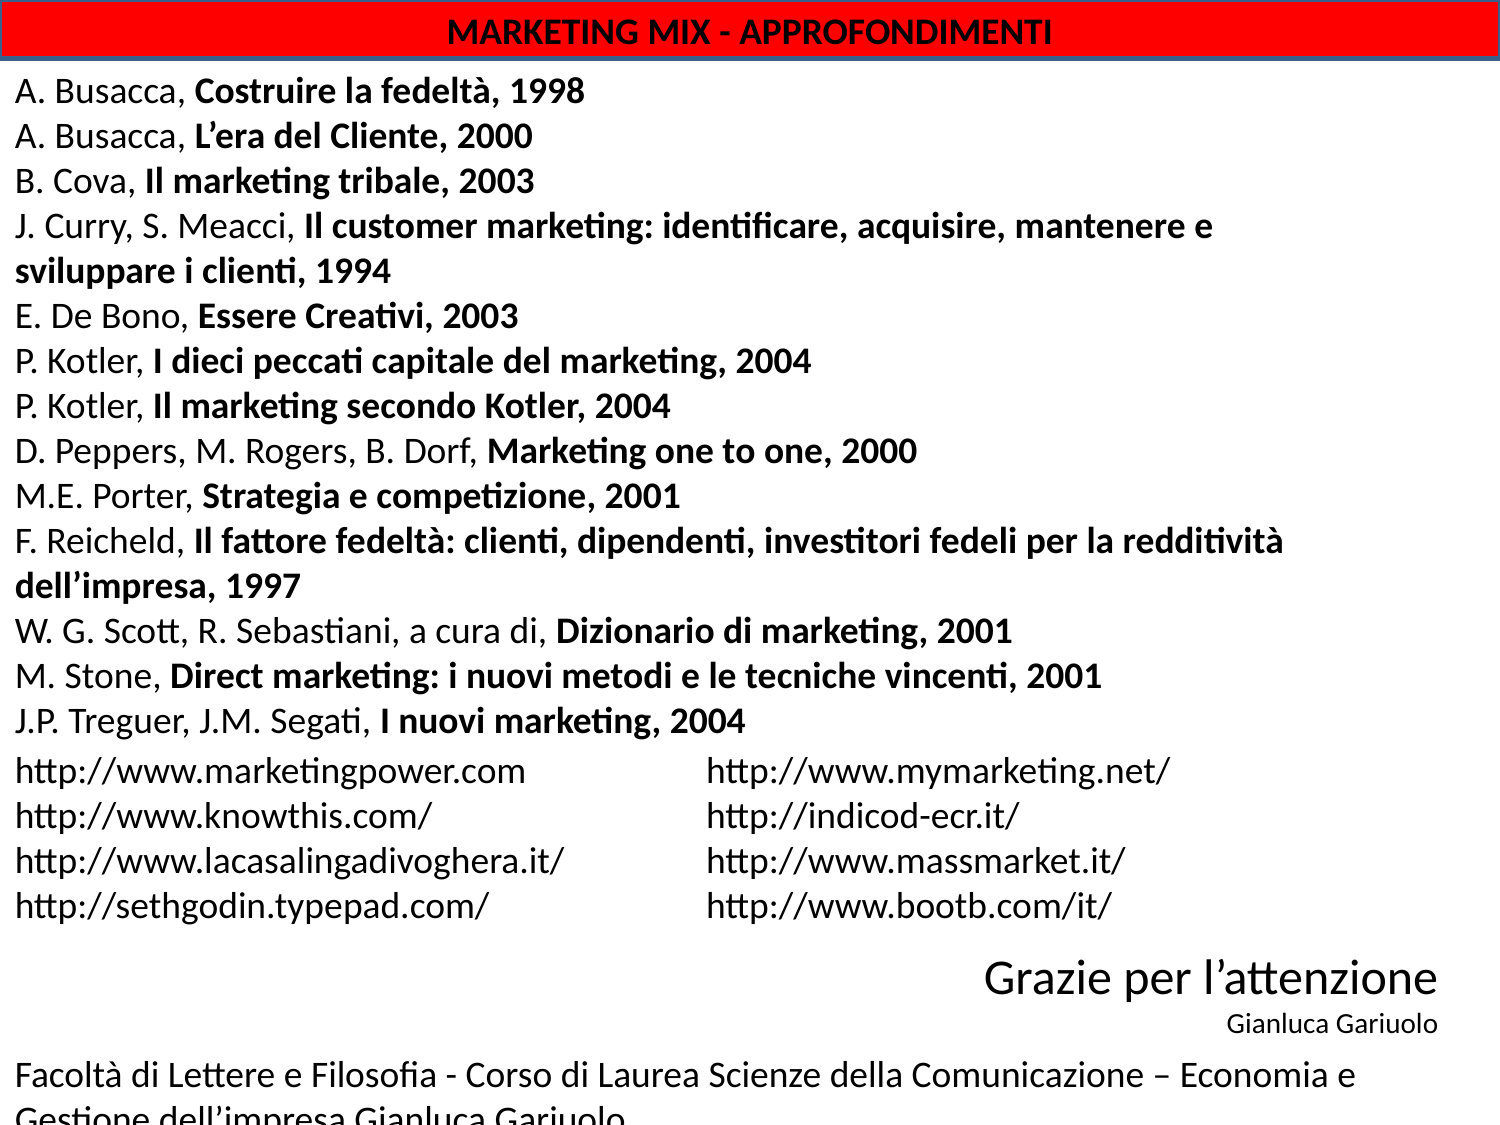

MARKETING MIX - APPROFONDIMENTI
A. Busacca, Costruire la fedeltà, 1998
A. Busacca, L’era del Cliente, 2000
B. Cova, Il marketing tribale, 2003
J. Curry, S. Meacci, Il customer marketing: identificare, acquisire, mantenere e
sviluppare i clienti, 1994
E. De Bono, Essere Creativi, 2003
P. Kotler, I dieci peccati capitale del marketing, 2004
P. Kotler, Il marketing secondo Kotler, 2004
D. Peppers, M. Rogers, B. Dorf, Marketing one to one, 2000
M.E. Porter, Strategia e competizione, 2001
F. Reicheld, Il fattore fedeltà: clienti, dipendenti, investitori fedeli per la redditività dell’impresa, 1997
W. G. Scott, R. Sebastiani, a cura di, Dizionario di marketing, 2001
M. Stone, Direct marketing: i nuovi metodi e le tecniche vincenti, 2001
J.P. Treguer, J.M. Segati, I nuovi marketing, 2004
http://www.marketingpower.com
http://www.knowthis.com/
http://www.lacasalingadivoghera.it/
http://sethgodin.typepad.com/
http://www.mymarketing.net/
http://indicod-ecr.it/
http://www.massmarket.it/
http://www.bootb.com/it/
Grazie per l’attenzione
Gianluca Gariuolo
Facoltà di Lettere e Filosofia - Corso di Laurea Scienze della Comunicazione – Economia e Gestione dell’impresa Gianluca Gariuolo